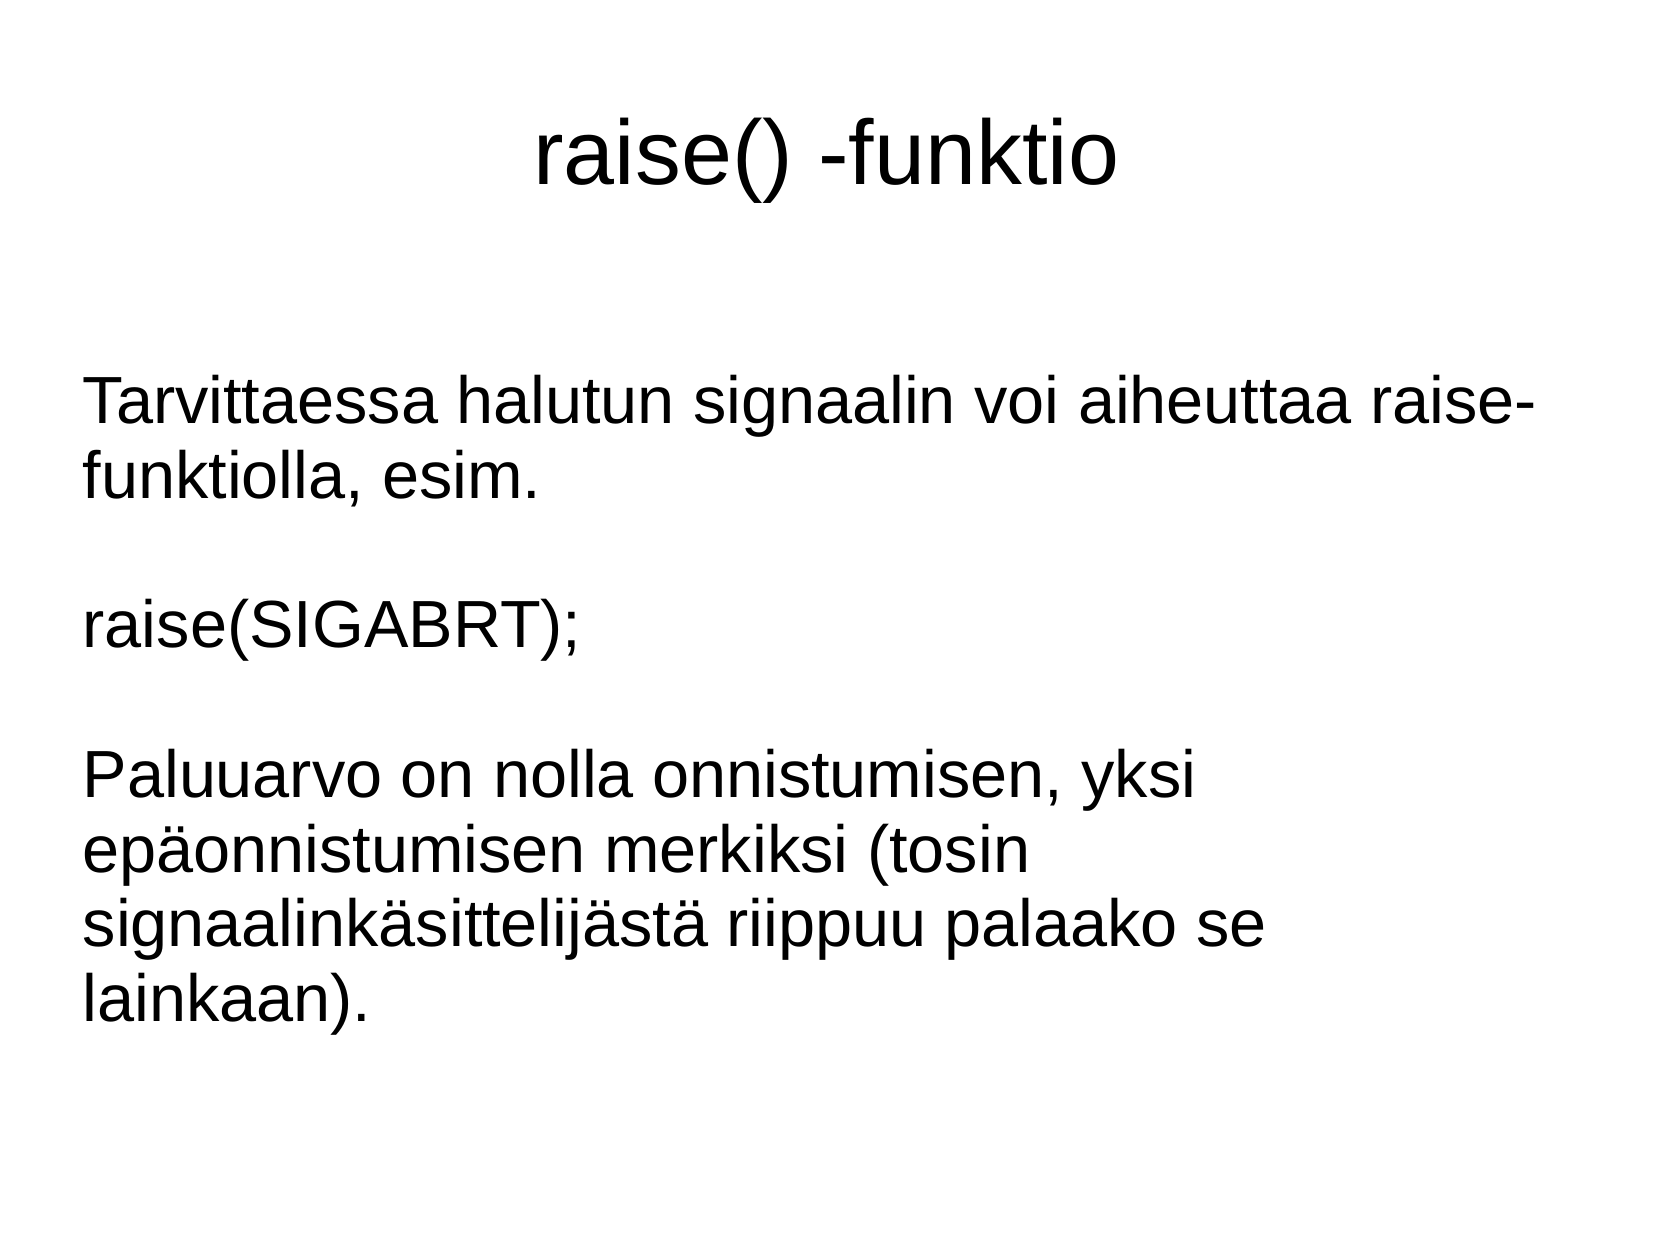

# raise() -funktio
Tarvittaessa halutun signaalin voi aiheuttaa raise-funktiolla, esim.
raise(SIGABRT);
Paluuarvo on nolla onnistumisen, yksi epäonnistumisen merkiksi (tosin signaalinkäsittelijästä riippuu palaako se lainkaan).